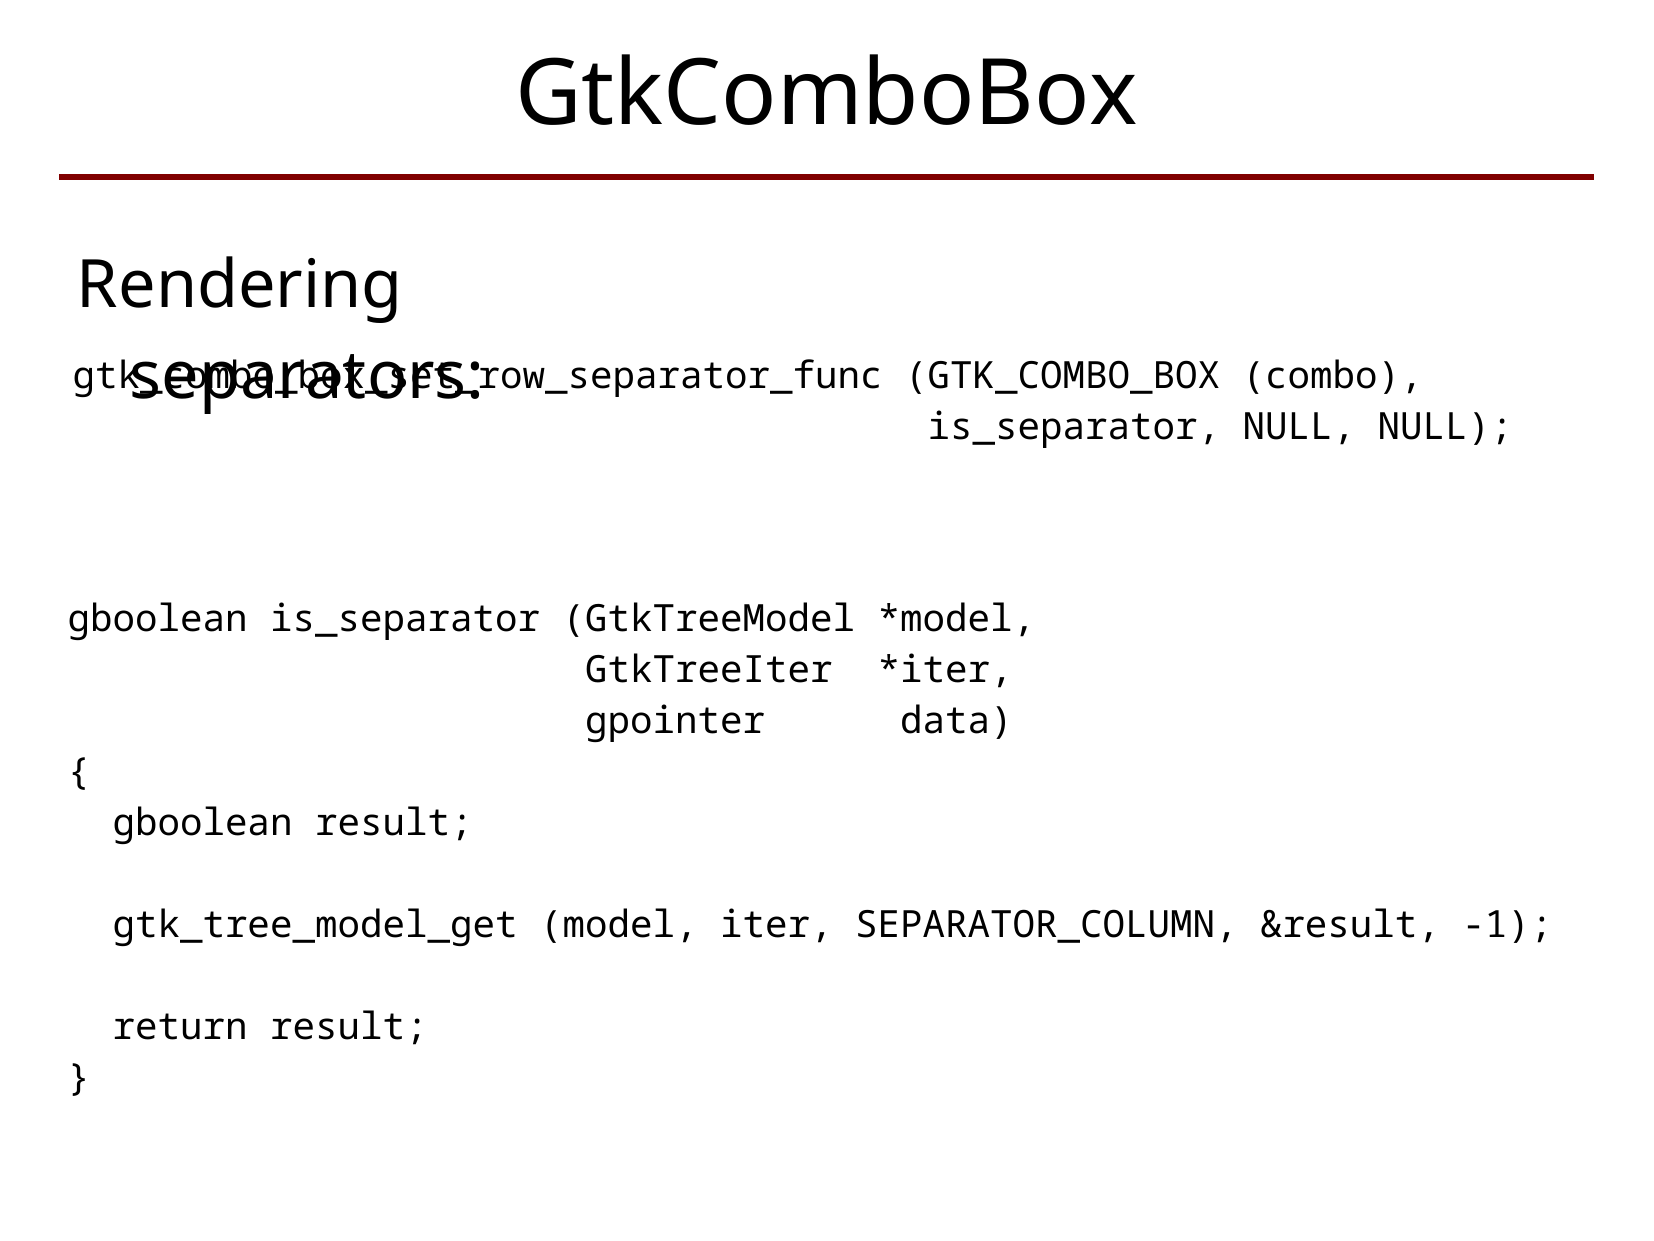

# GtkComboBox
Rendering separators:
gtk_combo_box_set_row_separator_func (GTK_COMBO_BOX (combo),
 is_separator, NULL, NULL);
gboolean is_separator (GtkTreeModel *model,
 GtkTreeIter *iter,
 gpointer data)
{
 gboolean result;
 gtk_tree_model_get (model, iter, SEPARATOR_COLUMN, &result, -1);
 return result;
}